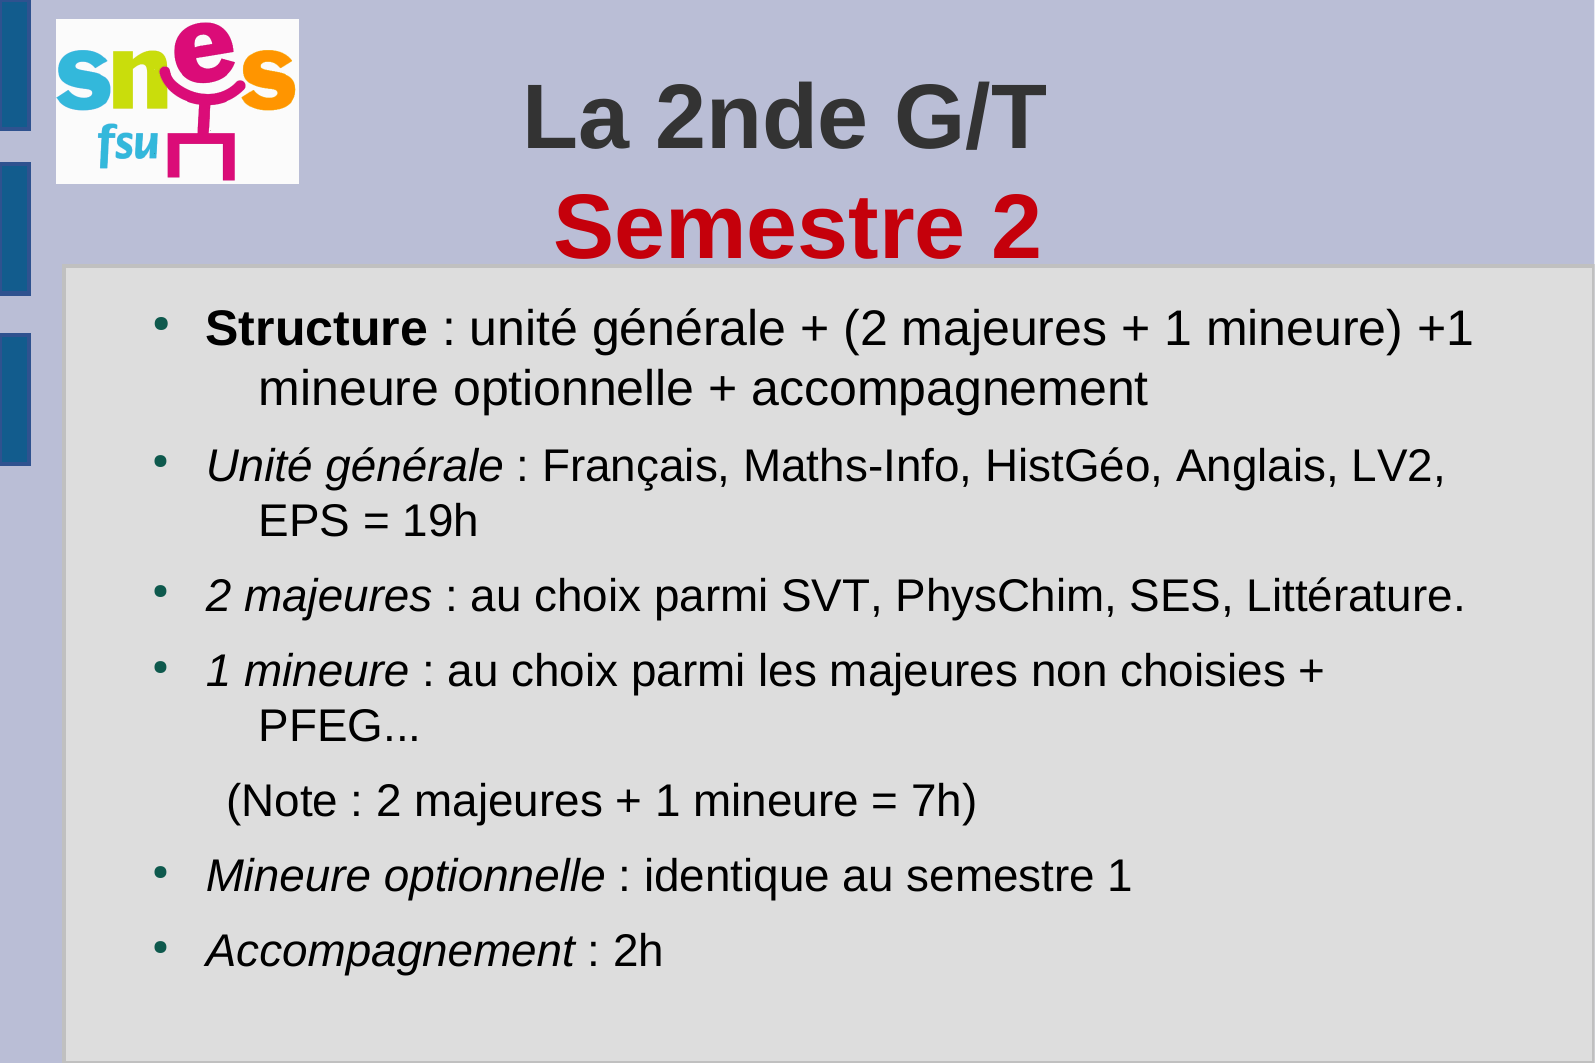

# La 2nde G/T Semestre 2
Structure : unité générale + (2 majeures + 1 mineure) +1 mineure optionnelle + accompagnement
Unité générale : Français, Maths-Info, HistGéo, Anglais, LV2, EPS = 19h
2 majeures : au choix parmi SVT, PhysChim, SES, Littérature.
1 mineure : au choix parmi les majeures non choisies + PFEG...
	(Note : 2 majeures + 1 mineure = 7h)
Mineure optionnelle : identique au semestre 1
Accompagnement : 2h